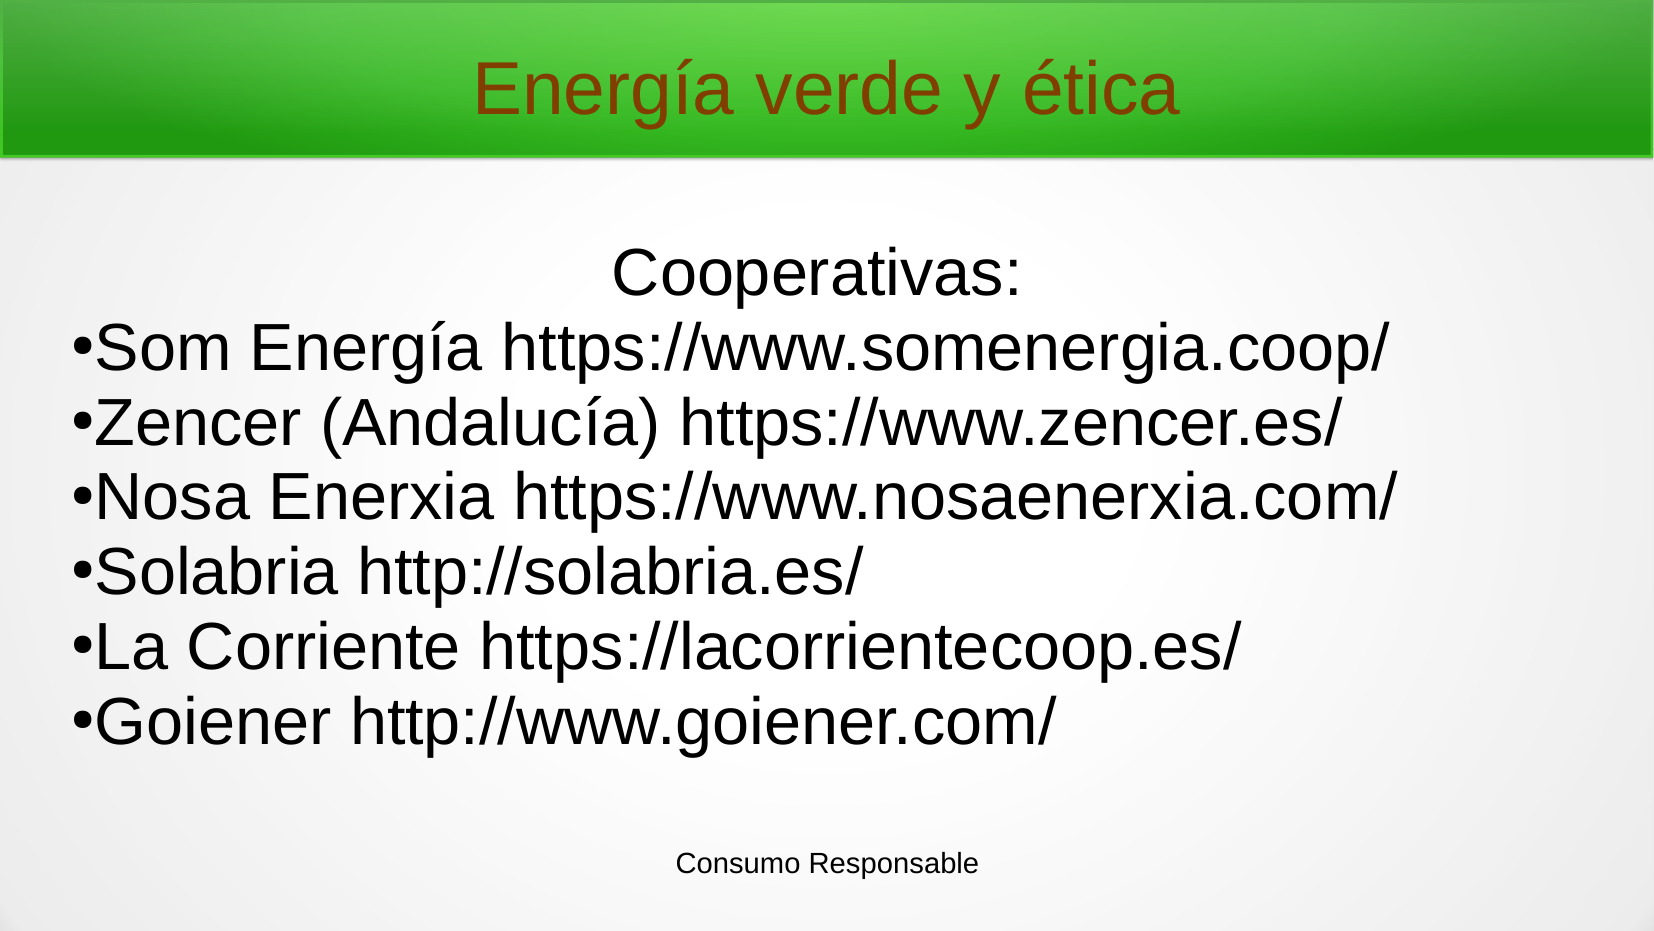

# Energía verde y ética
Cooperativas:
Som Energía https://www.somenergia.coop/
Zencer (Andalucía) https://www.zencer.es/
Nosa Enerxia https://www.nosaenerxia.com/
Solabria http://solabria.es/
La Corriente https://lacorrientecoop.es/
Goiener http://www.goiener.com/
Consumo Responsable